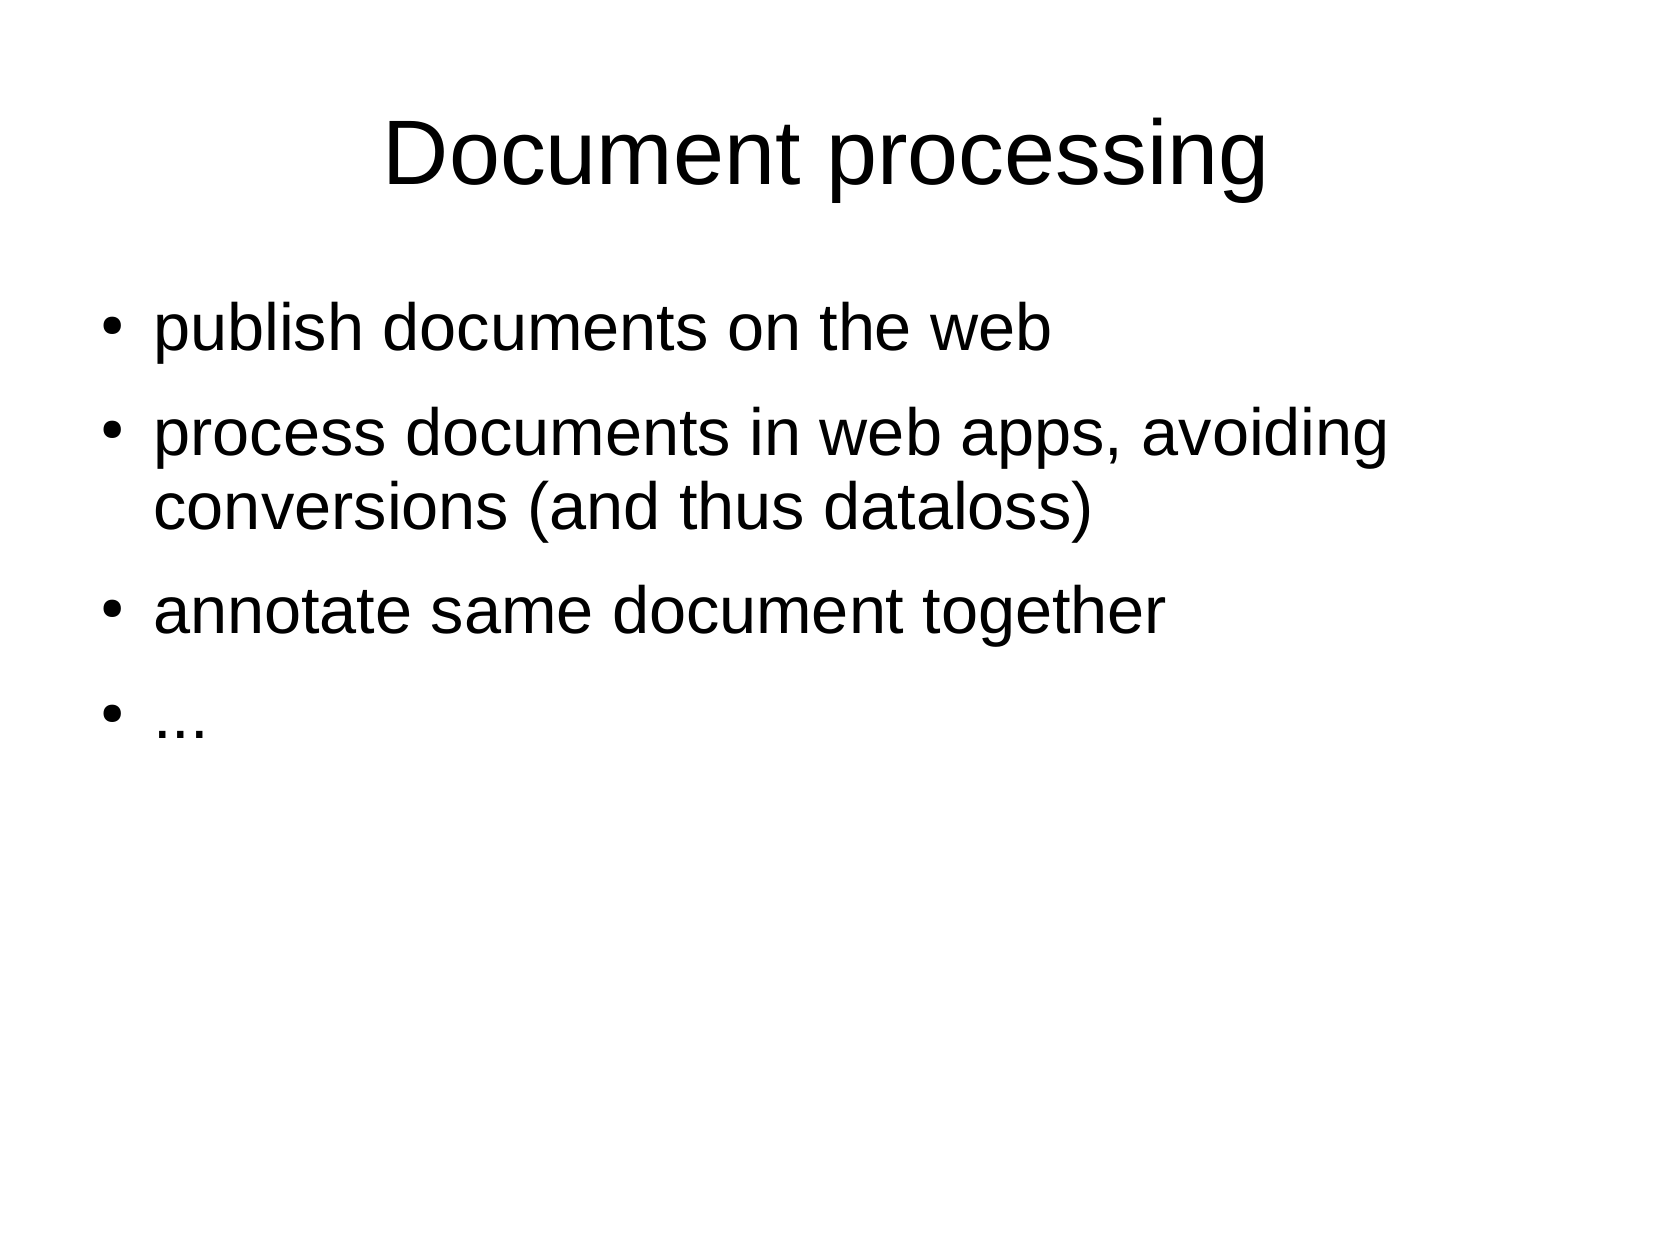

# Document processing
publish documents on the web
process documents in web apps, avoiding conversions (and thus dataloss)
annotate same document together
...